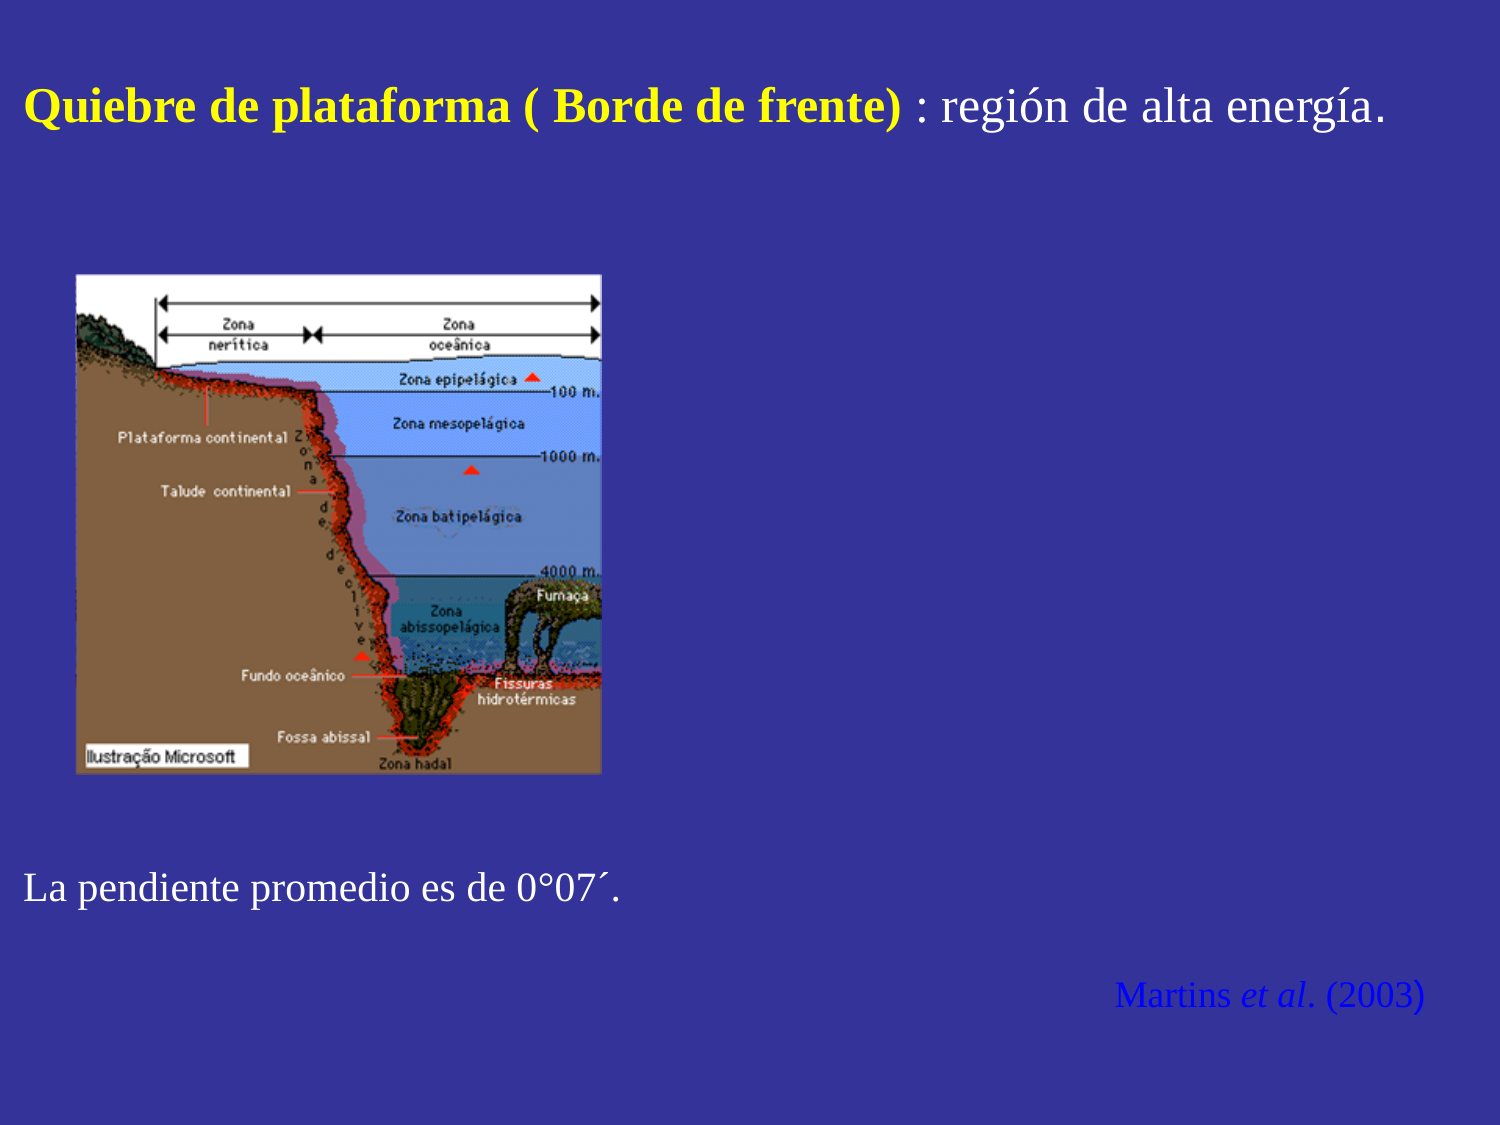

Quiebre de plataforma ( Borde de frente) : región de alta energía.
La pendiente promedio es de 0°07´.
Martins et al. (2003)